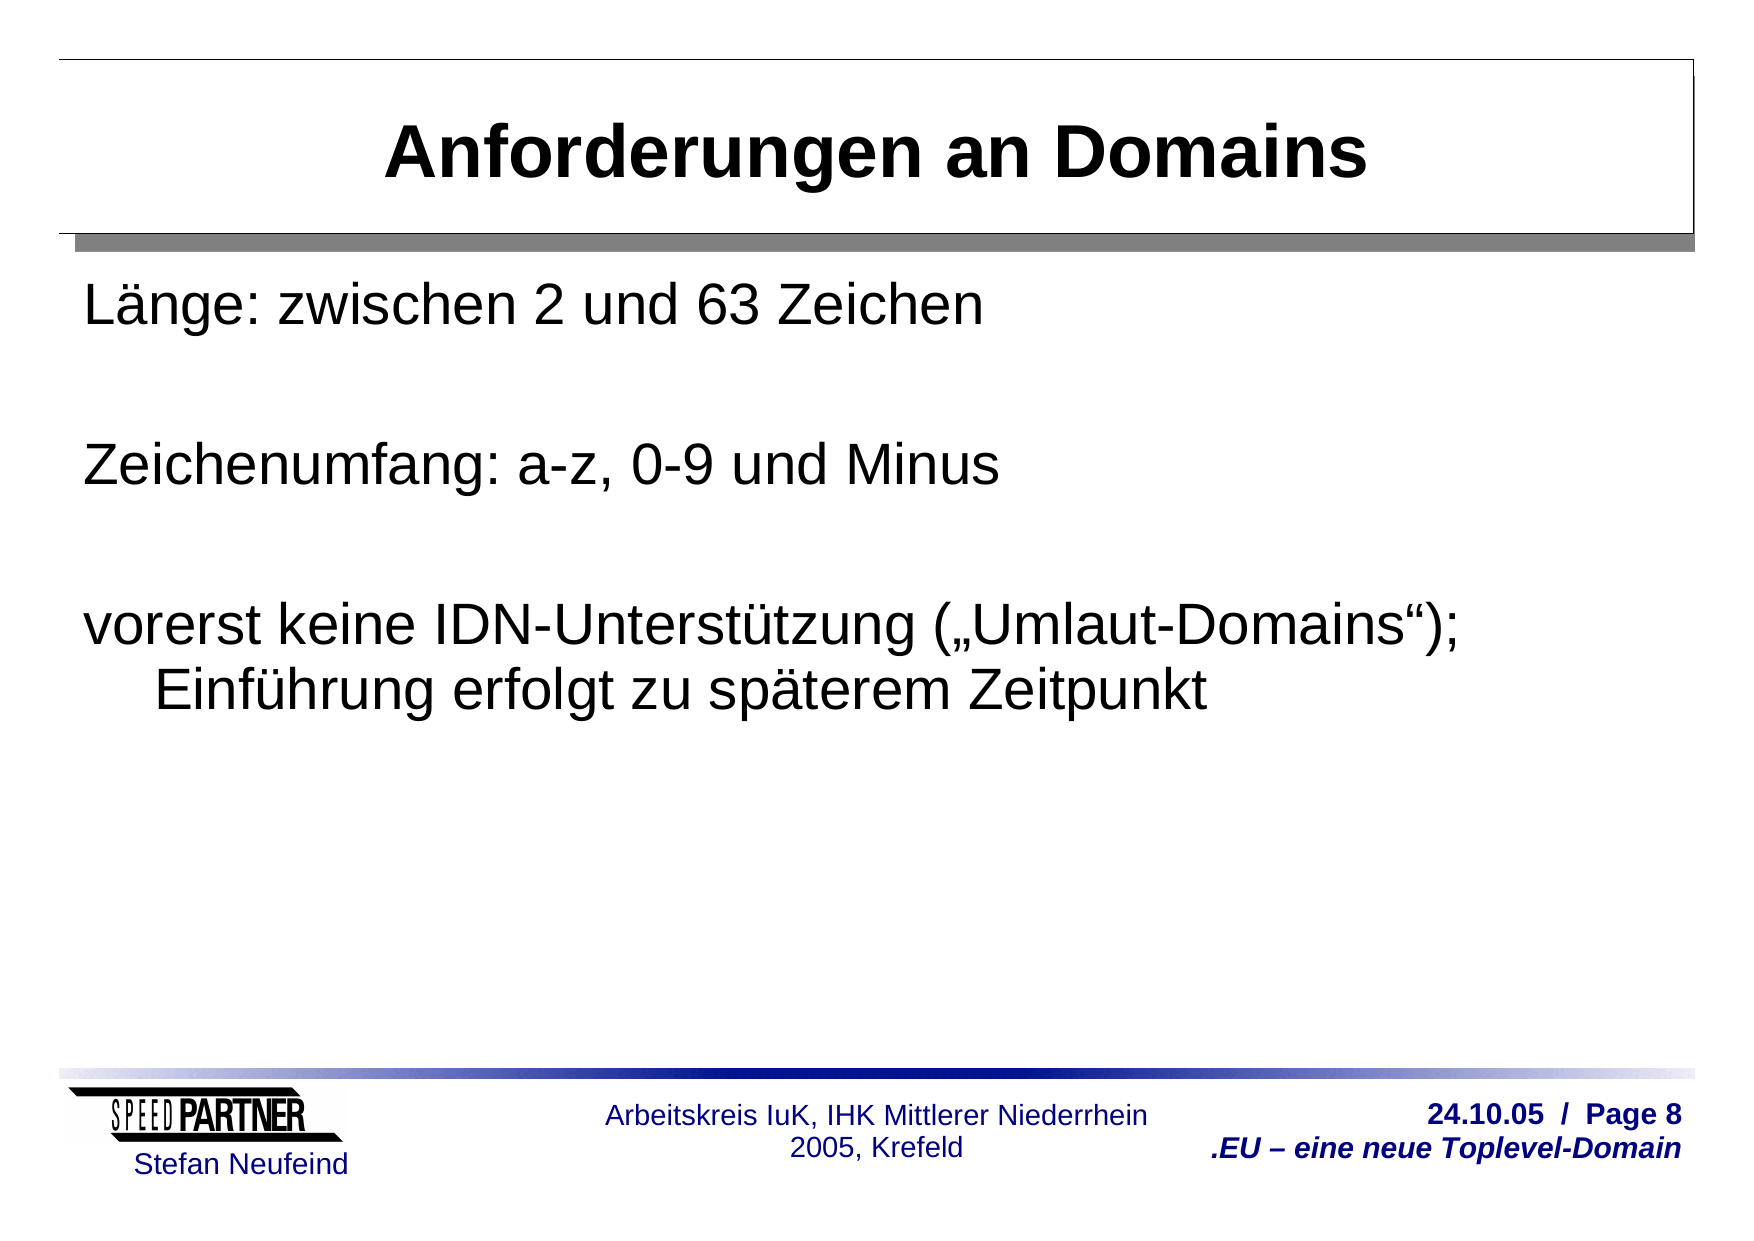

# Anforderungen an Domains
Länge: zwischen 2 und 63 Zeichen
Zeichenumfang: a-z, 0-9 und Minus
vorerst keine IDN-Unterstützung („Umlaut-Domains“);
Einführung erfolgt zu späterem Zeitpunkt